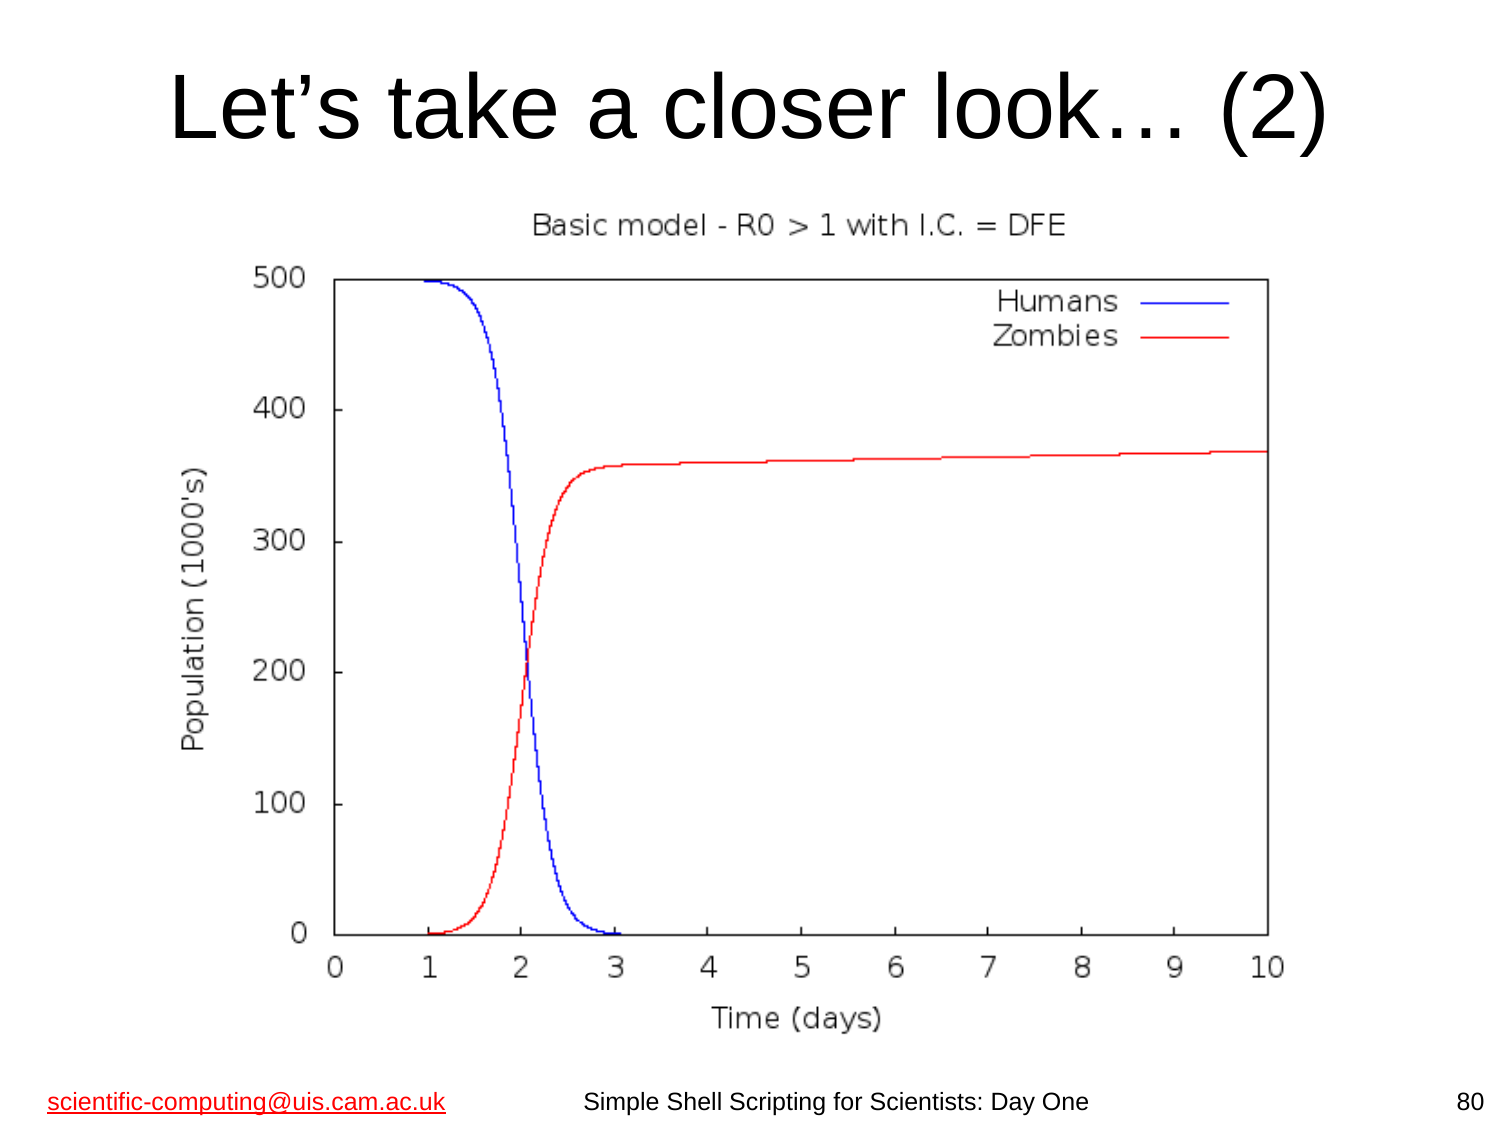

# Let’s take a closer look… (2)
escience-support@ucs.cam.ac.uk	Simple Shell Scripting for Scientists: Day One
80